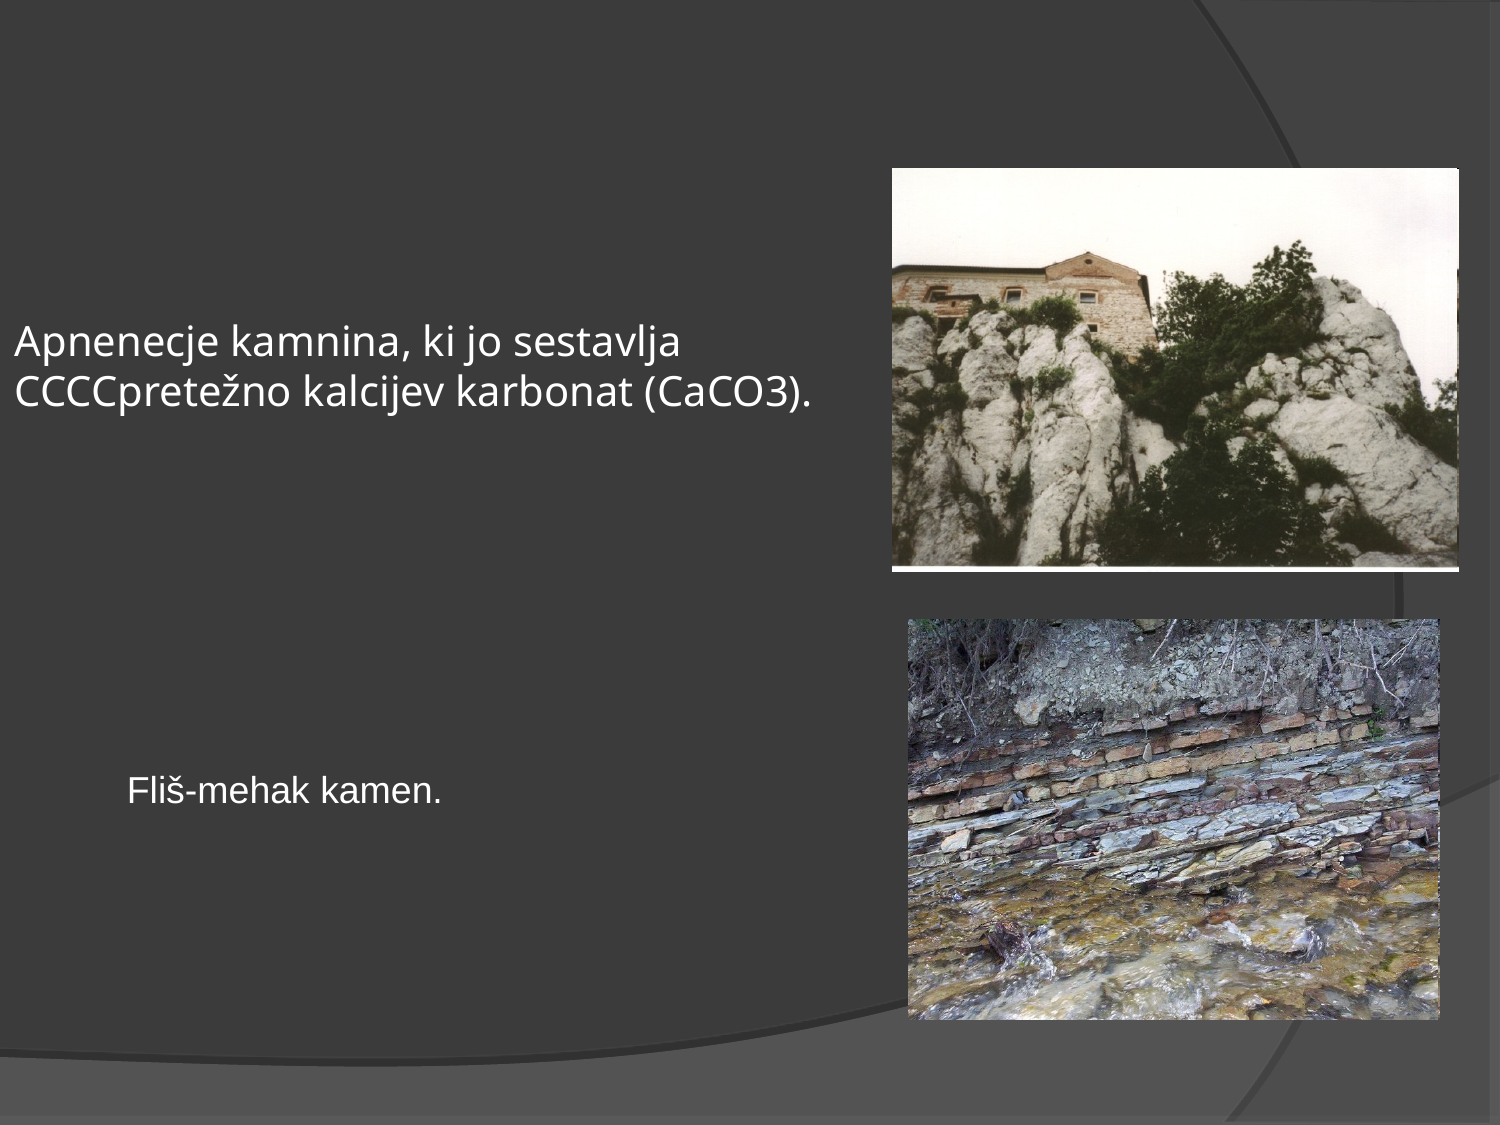

Apnenecje kamnina, ki jo sestavlja CCCCpretežno kalcijev karbonat (CaCO3).
Fliš-mehak kamen.